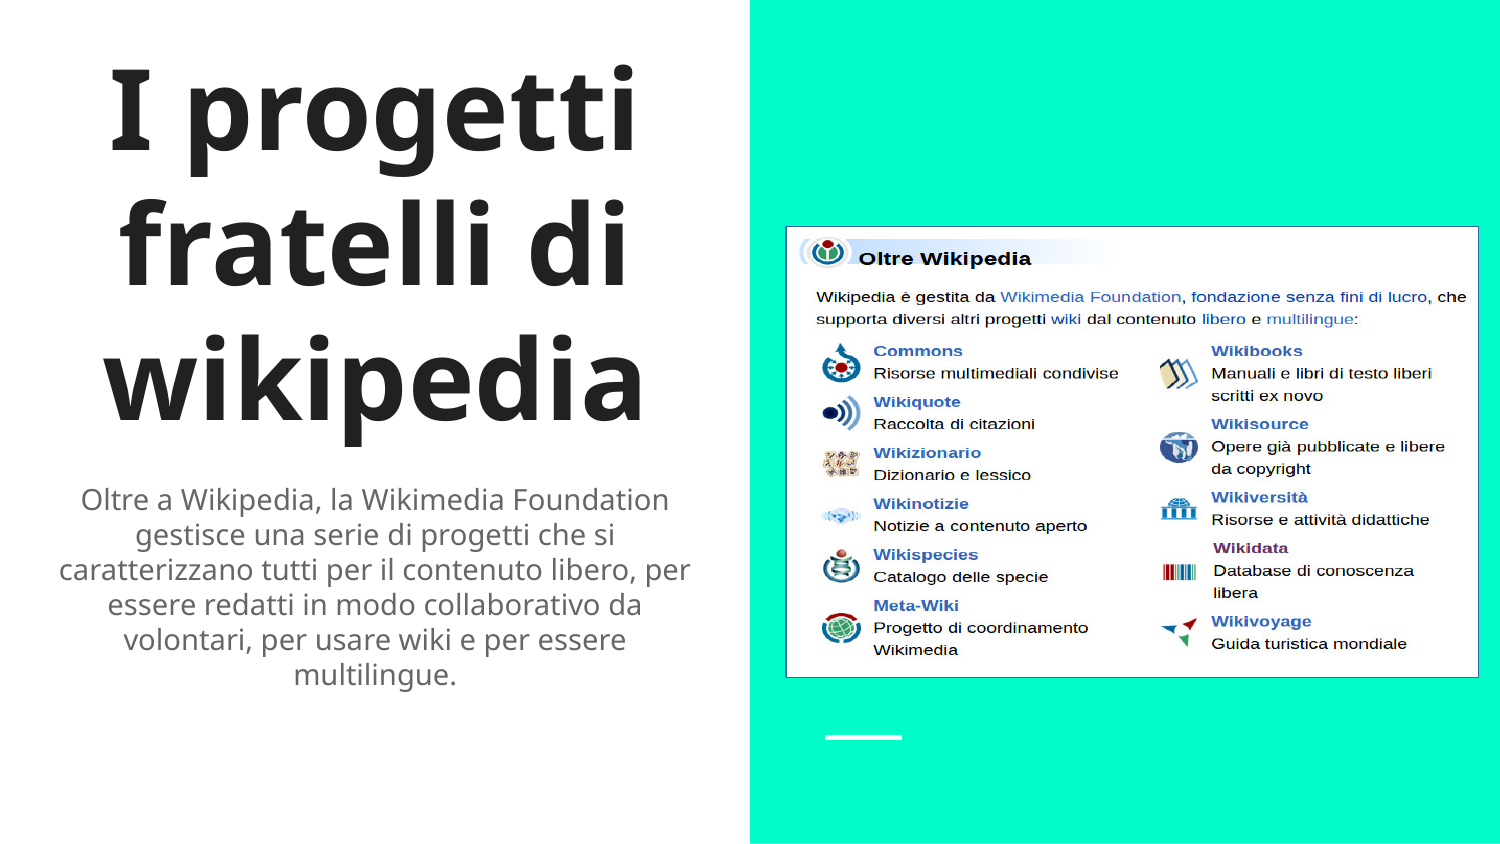

# I progetti fratelli di wikipedia
Oltre a Wikipedia, la Wikimedia Foundation gestisce una serie di progetti che si caratterizzano tutti per il contenuto libero, per essere redatti in modo collaborativo da volontari, per usare wiki e per essere multilingue.